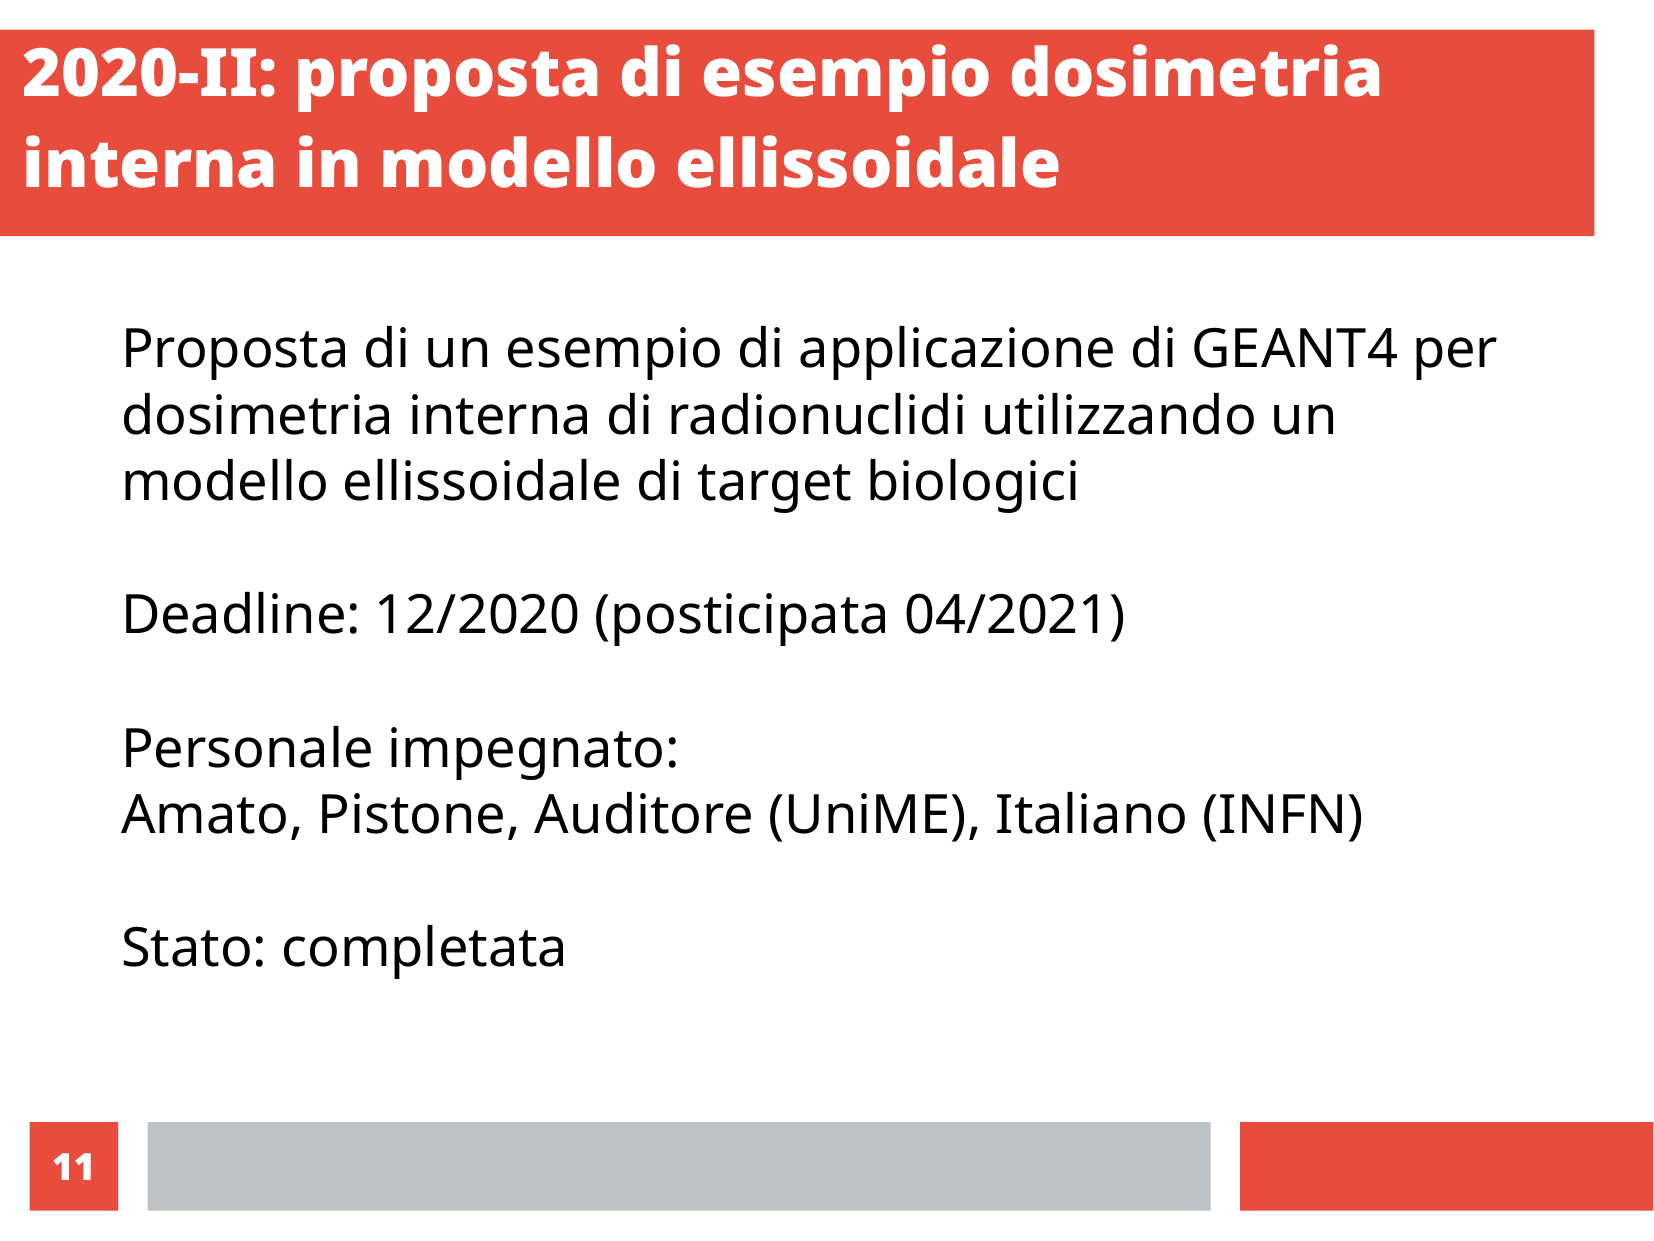

# 2020-II: proposta di esempio dosimetria interna in modello ellissoidale
Proposta di un esempio di applicazione di GEANT4 per dosimetria interna di radionuclidi utilizzando un modello ellissoidale di target biologici
Deadline: 12/2020 (posticipata 04/2021)
Personale impegnato:
Amato, Pistone, Auditore (UniME), Italiano (INFN)
Stato: completata
11